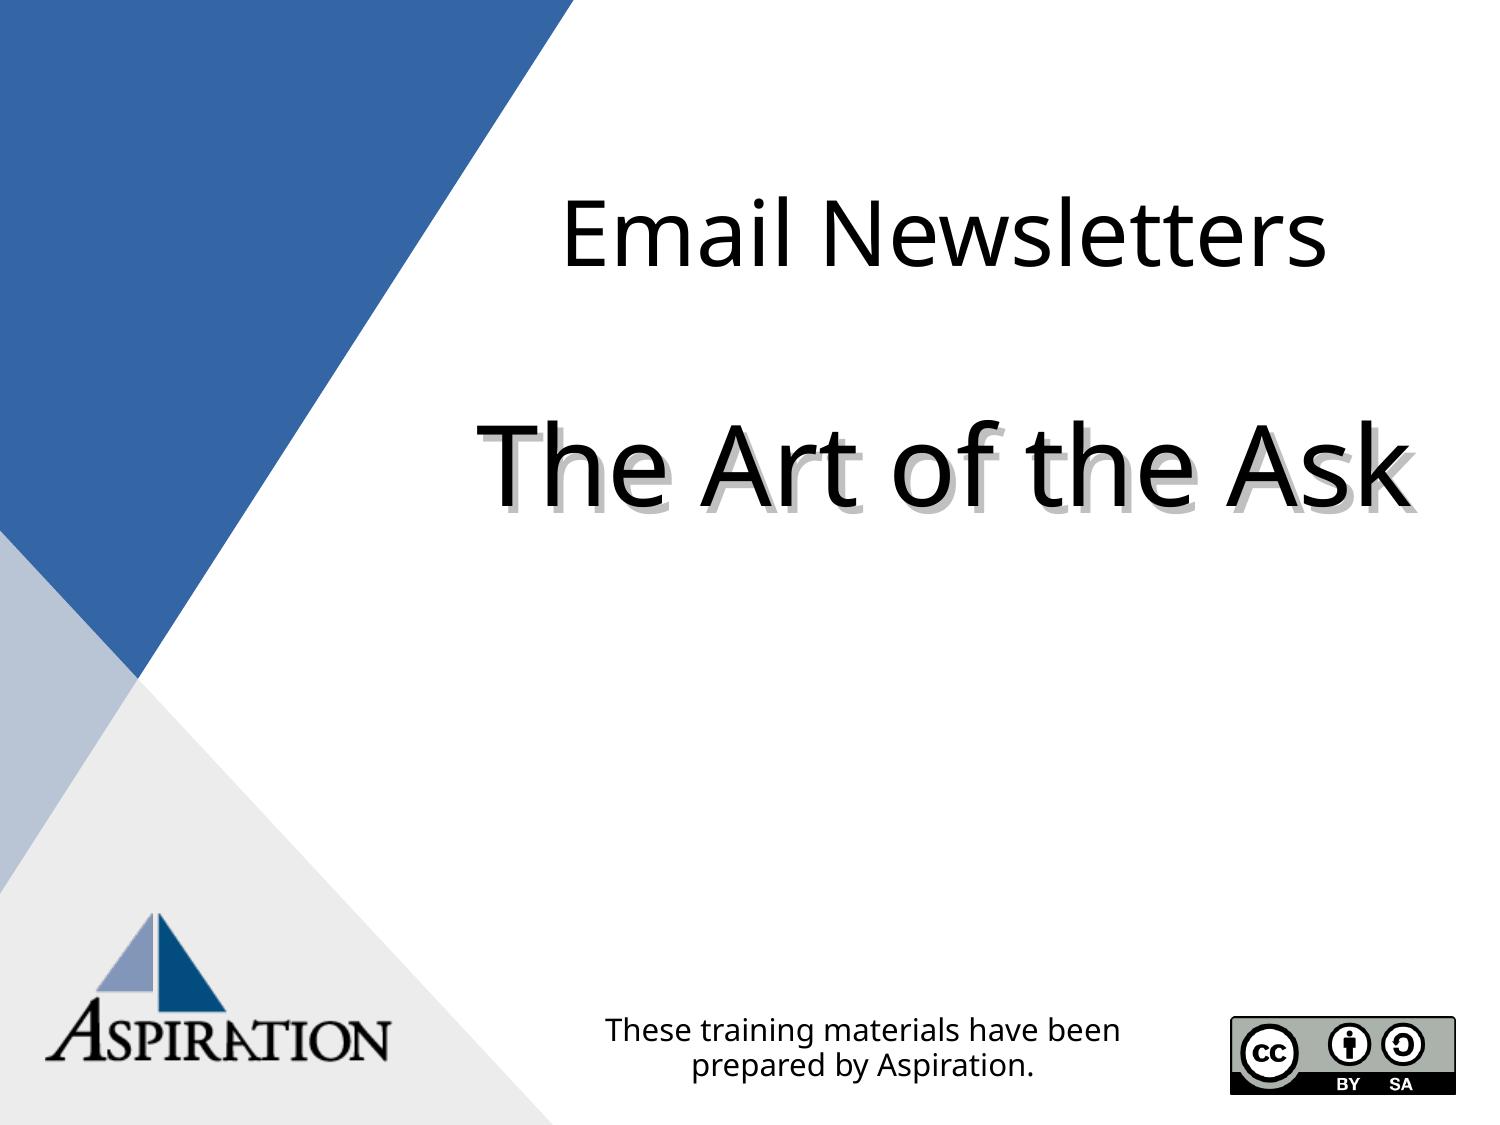

# Email Newsletters
The Art of the Ask
These training materials have been prepared by Aspiration.